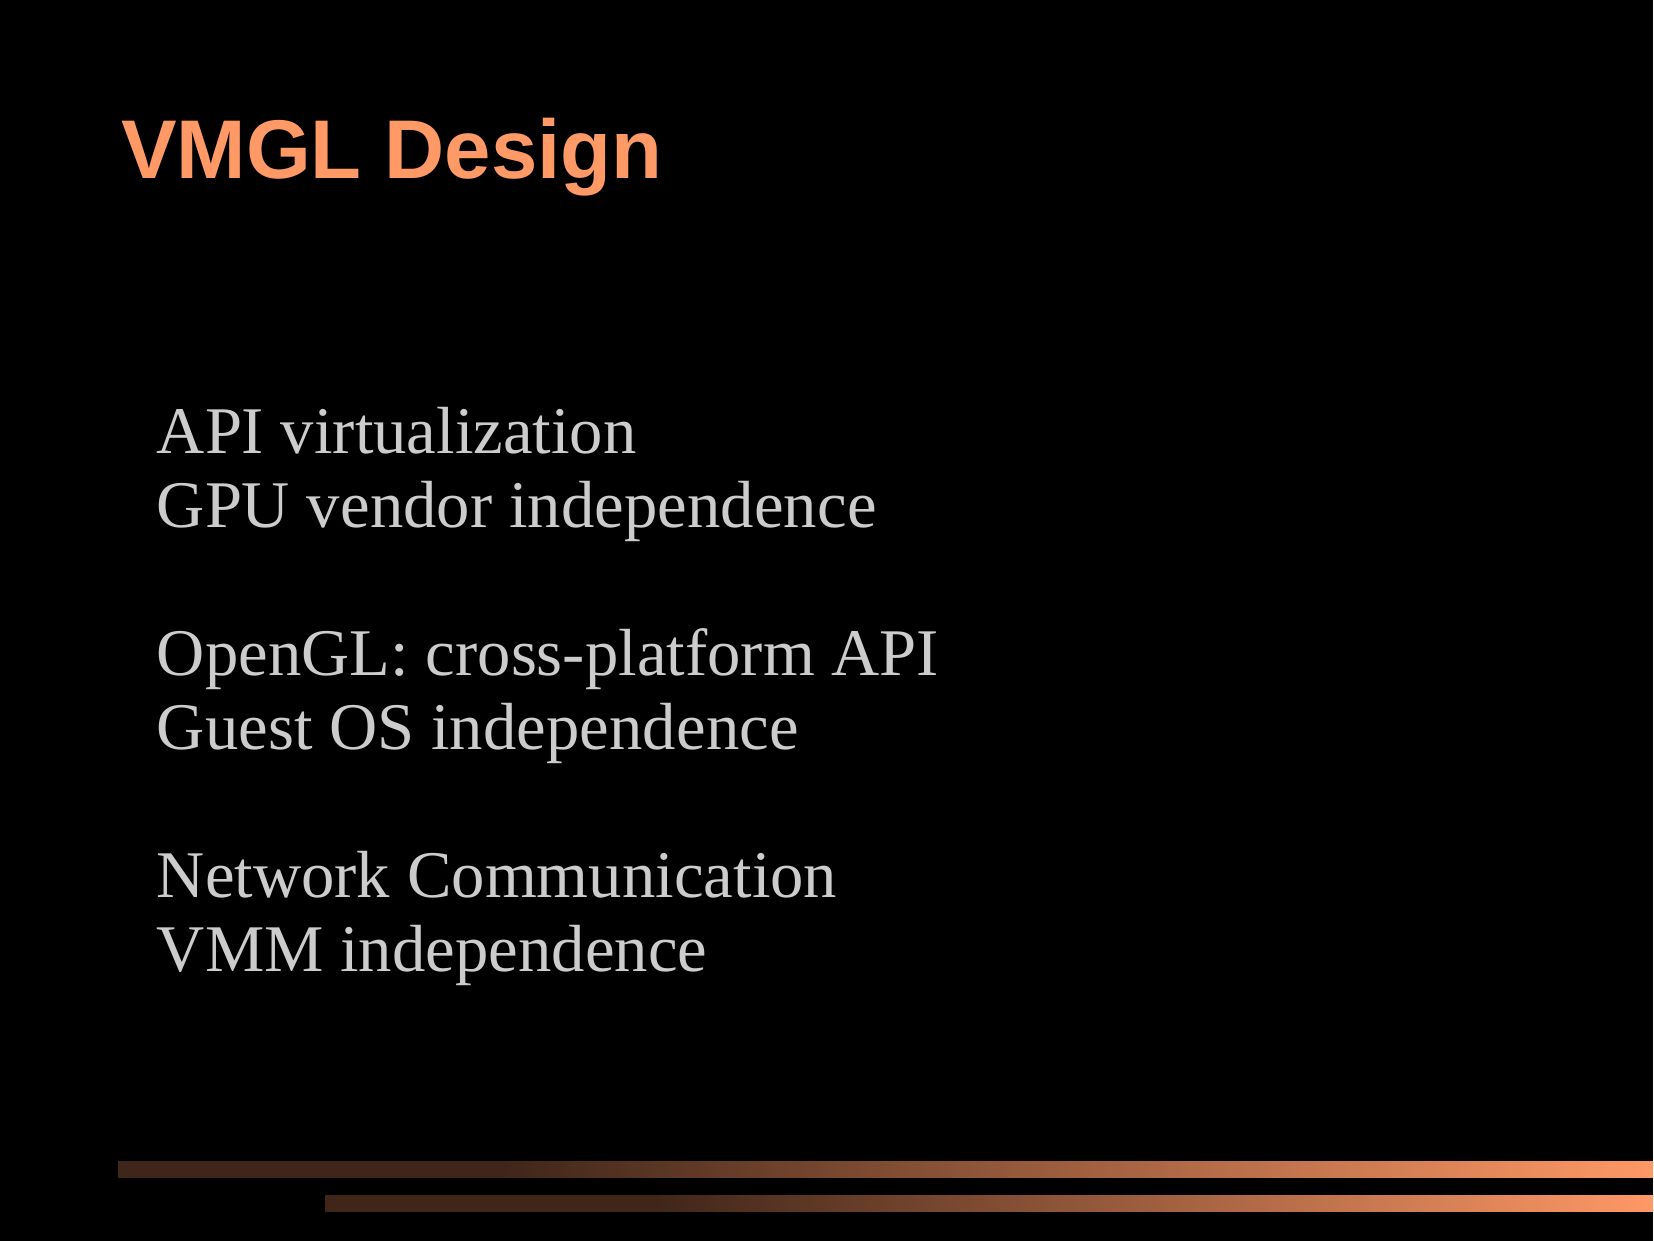

# VMGL Design
API virtualization
GPU vendor independence
OpenGL: cross-platform API
Guest OS independence
Network Communication
VMM independence